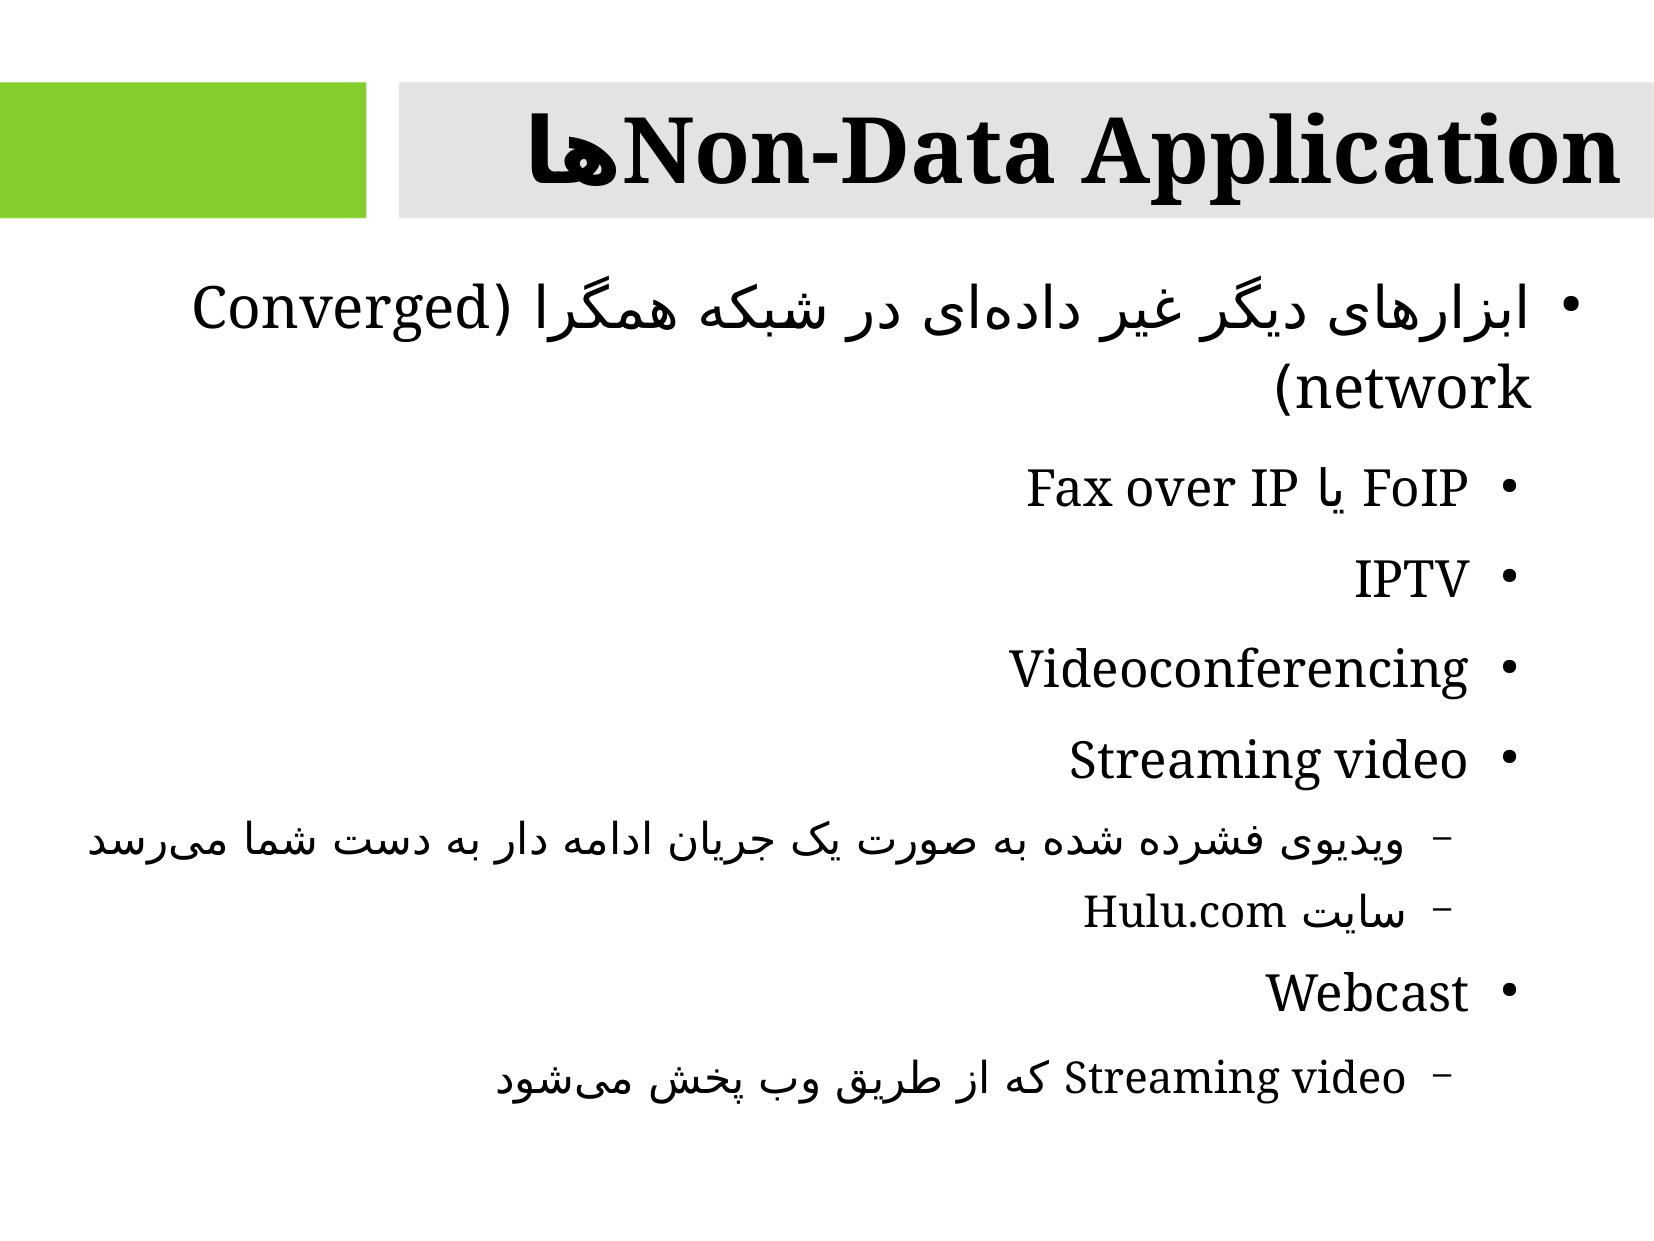

# Non-Data Applicationها
ابزارهای دیگر غیر داده‌ای در شبکه همگرا (Converged network)
FoIP یا Fax over IP
IPTV
Videoconferencing
Streaming video
ویدیوی فشرده شده به صورت یک جریان ادامه دار به دست شما می‌رسد
سایت Hulu.com
Webcast
Streaming video که از طریق وب پخش می‌شود